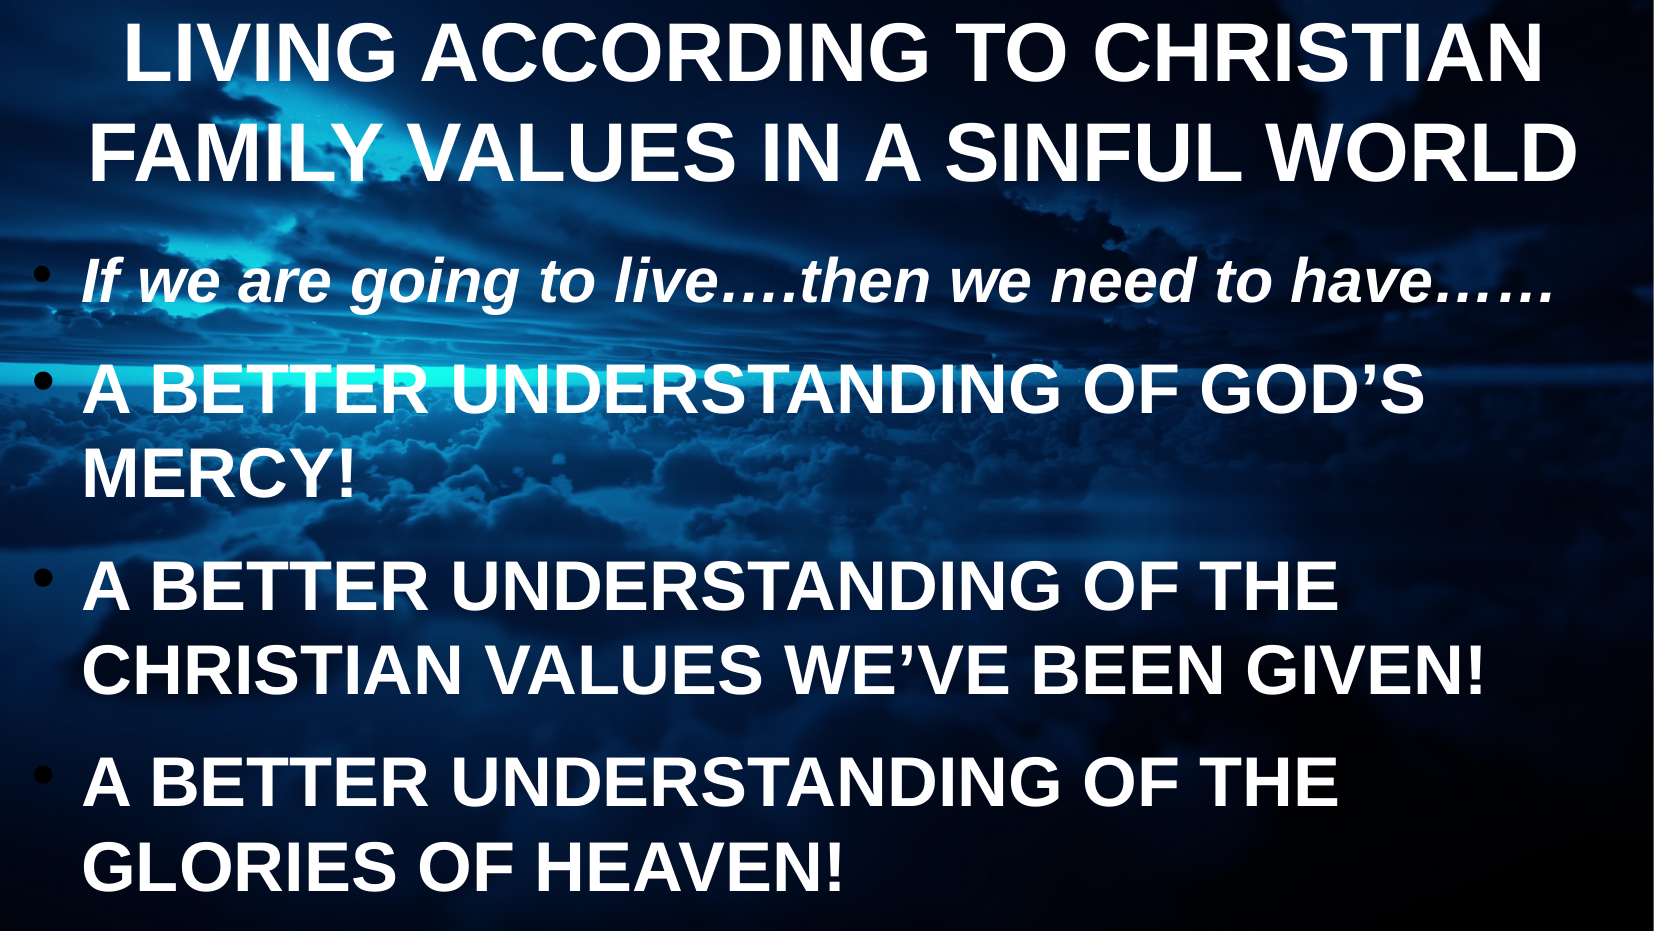

LIVING ACCORDING TO CHRISTIAN FAMILY VALUES IN A SINFUL WORLD
If we are going to live….then we need to have……
A BETTER UNDERSTANDING OF GOD’S MERCY!
A BETTER UNDERSTANDING OF THE CHRISTIAN VALUES WE’VE BEEN GIVEN!
A BETTER UNDERSTANDING OF THE GLORIES OF HEAVEN!